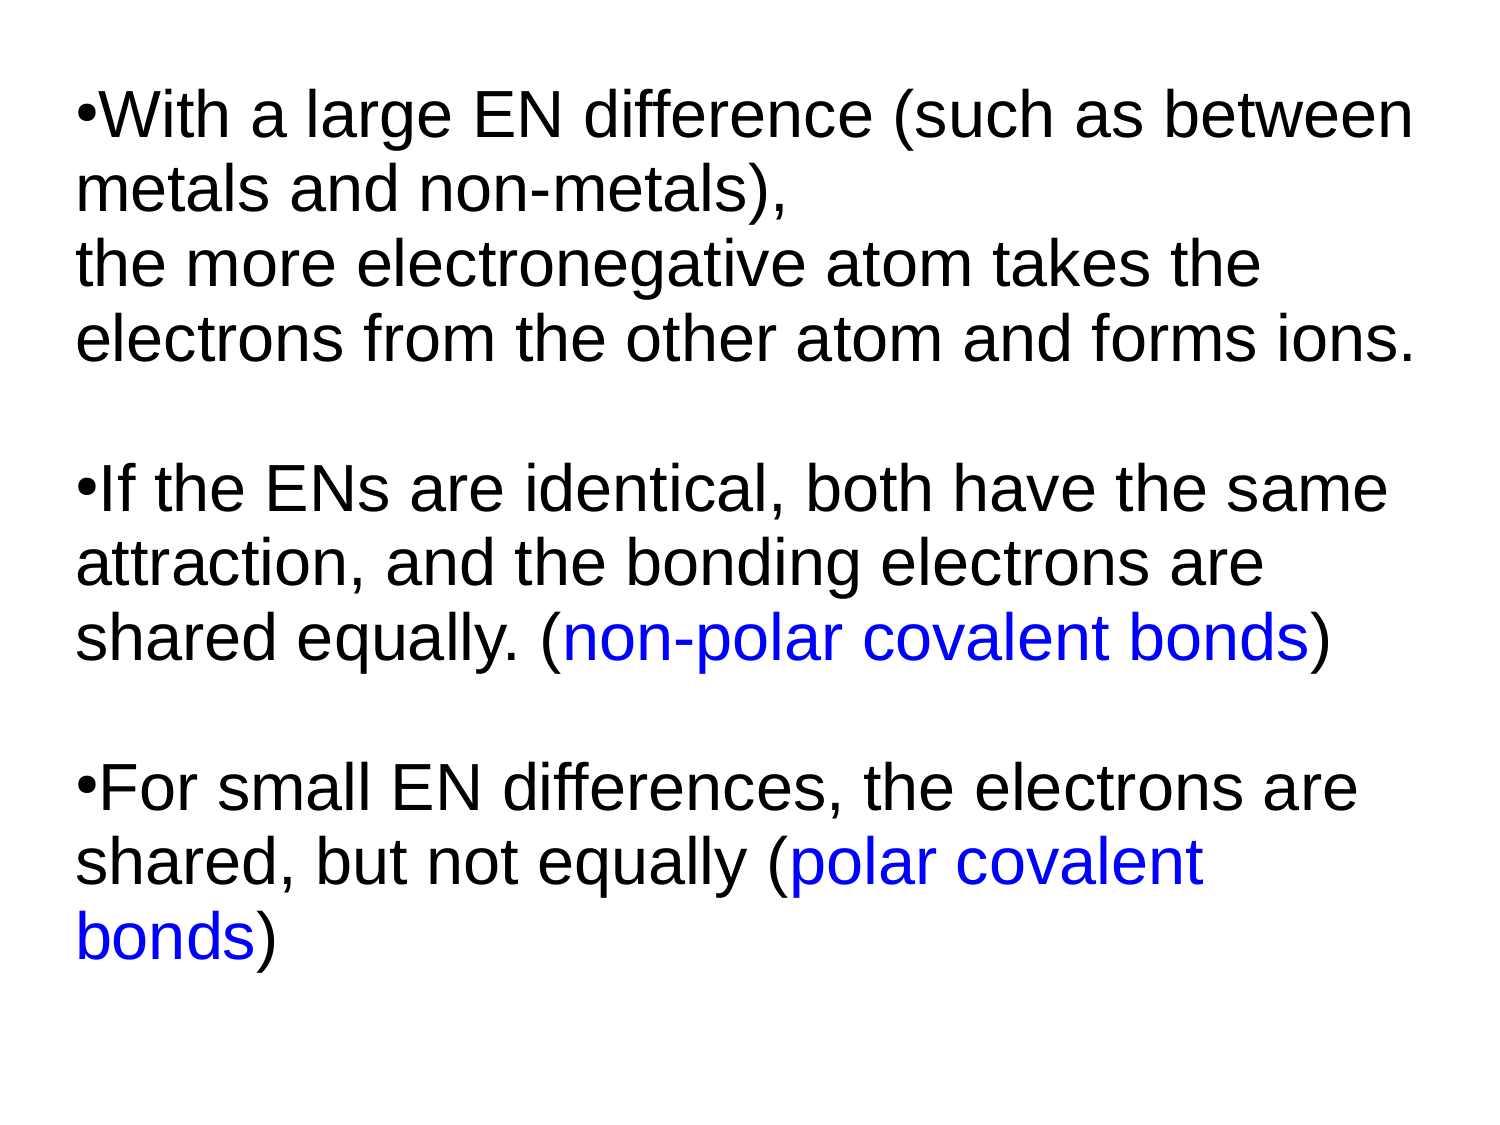

# With a large EN difference (such as between metals and non-metals), the more electronegative atom takes the electrons from the other atom and forms ions.
If the ENs are identical, both have the same attraction, and the bonding electrons are shared equally. (non-polar covalent bonds)
For small EN differences, the electrons are shared, but not equally (polar covalent bonds)